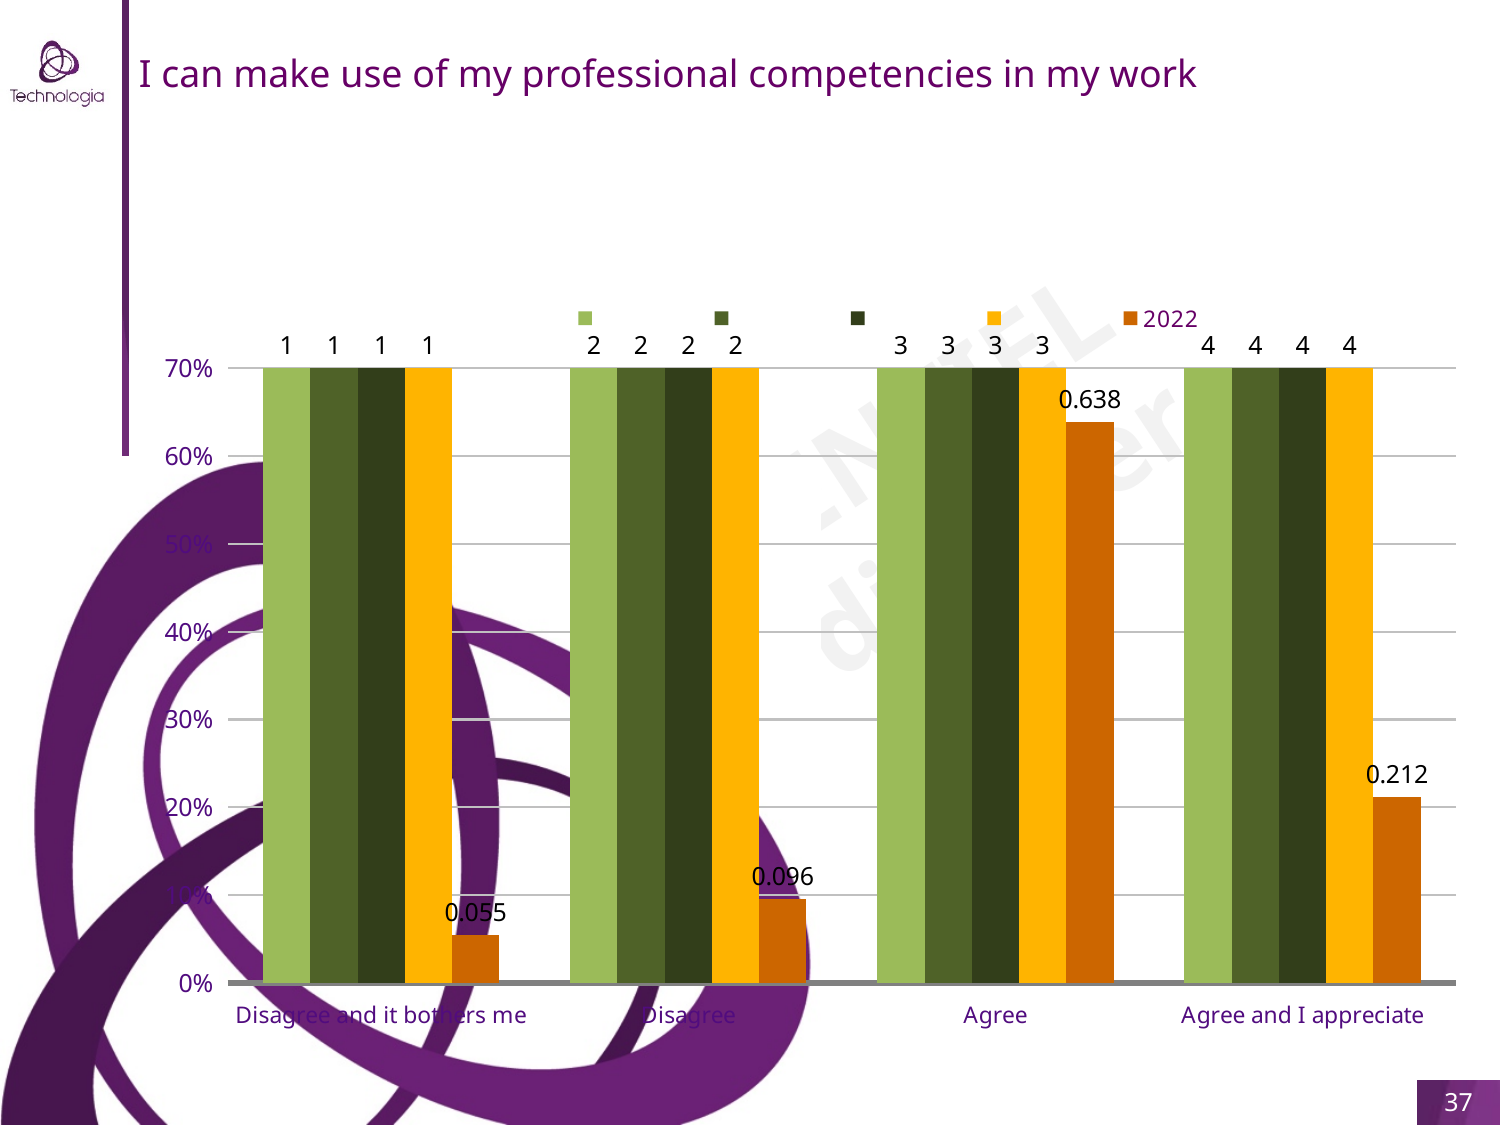

# I can make use of my professional competencies in my work
[unsupported chart]